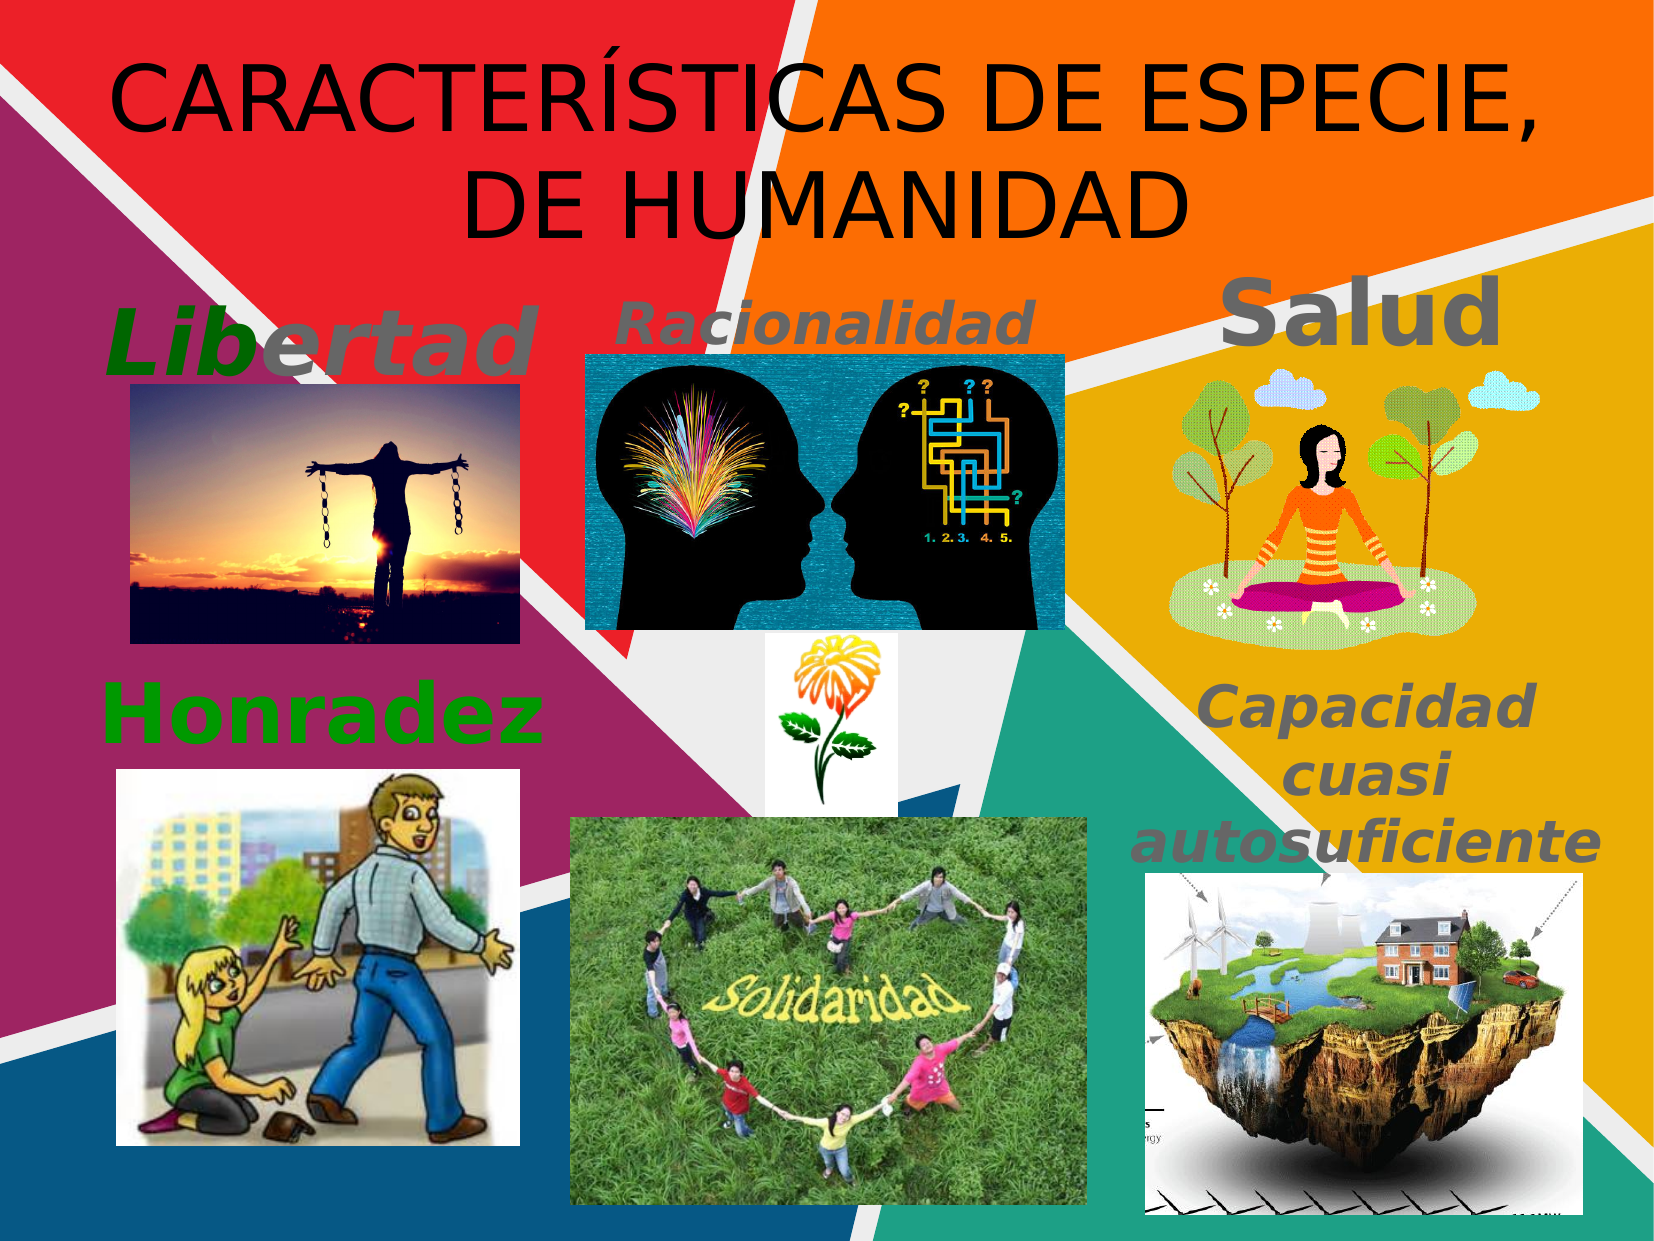

# CARACTERÍSTICAS DE ESPECIE, DE HUMANIDAD
Salud
Libertad
Racionalidad
Honradez
Capacidad cuasi autosuficiente